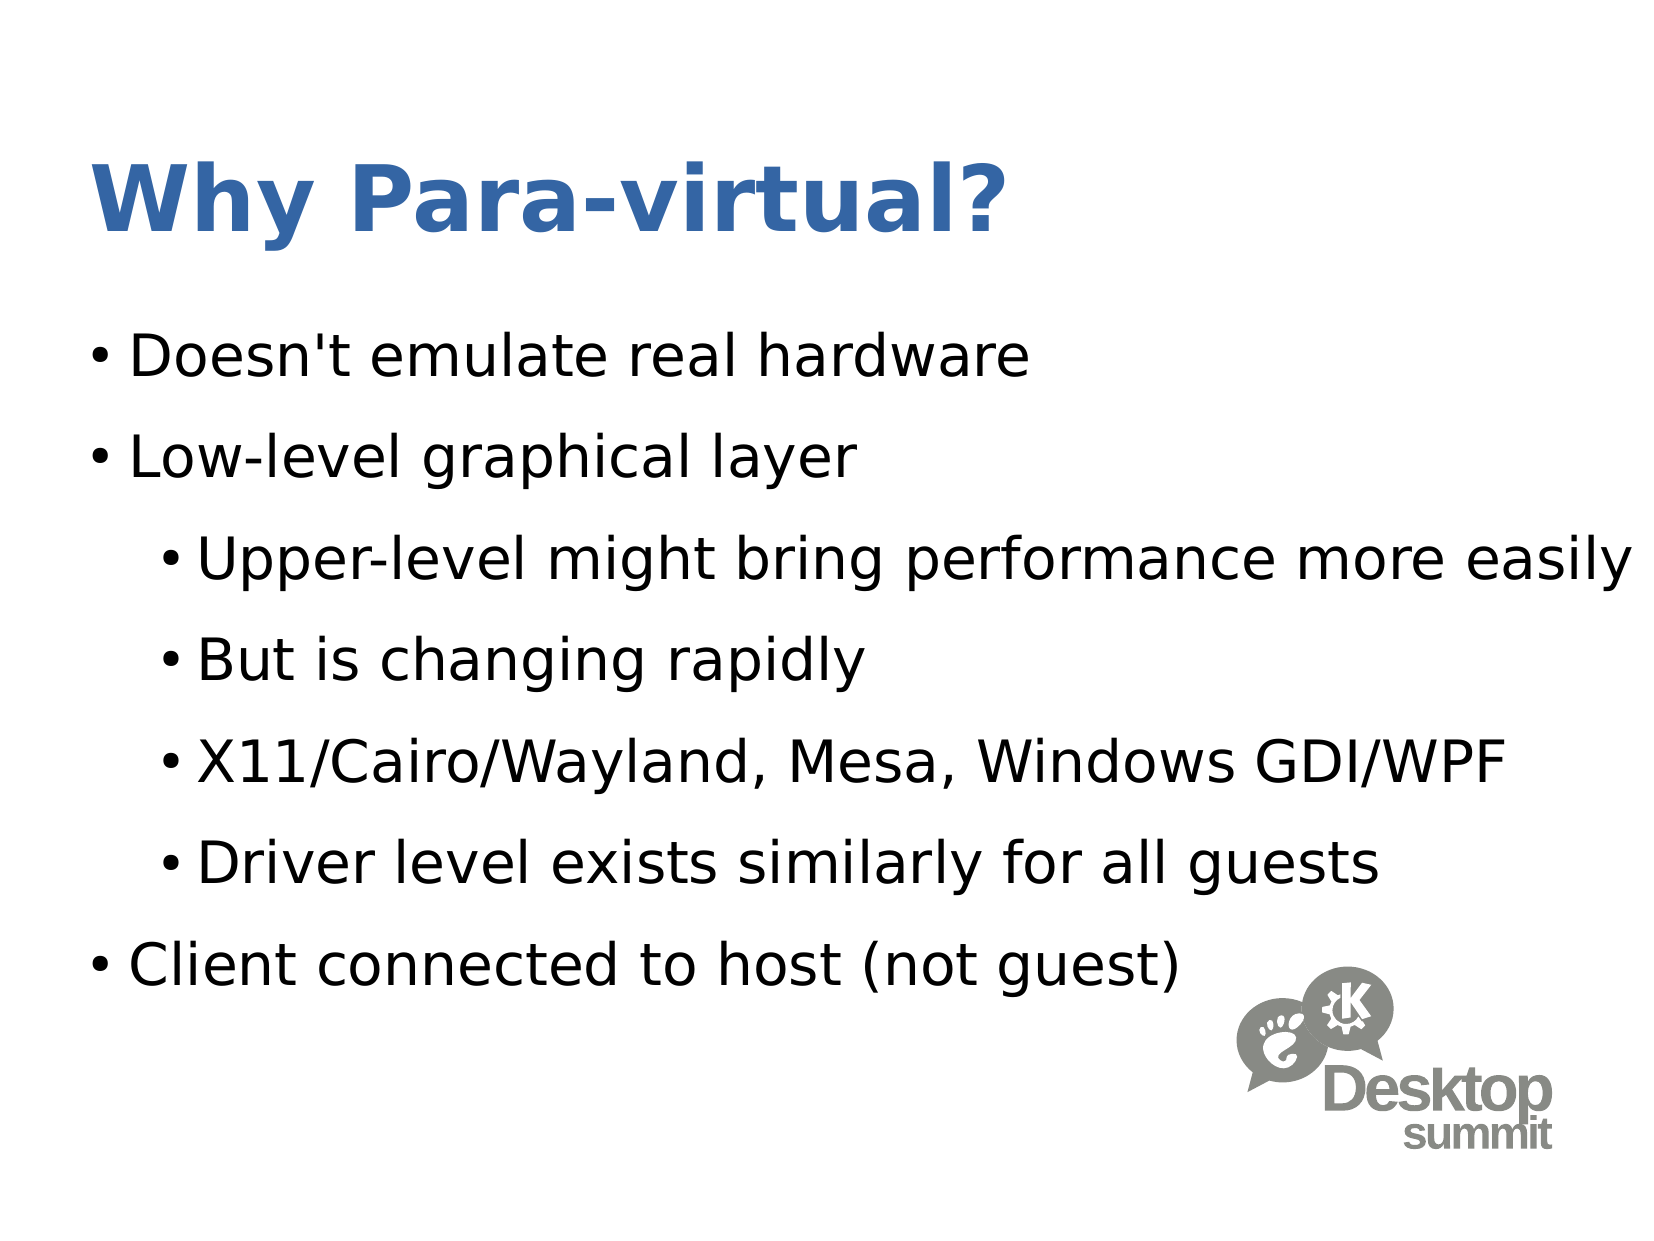

Why Para-virtual?
 Doesn't emulate real hardware
 Low-level graphical layer
Upper-level might bring performance more easily
But is changing rapidly
X11/Cairo/Wayland, Mesa, Windows GDI/WPF
Driver level exists similarly for all guests
 Client connected to host (not guest)